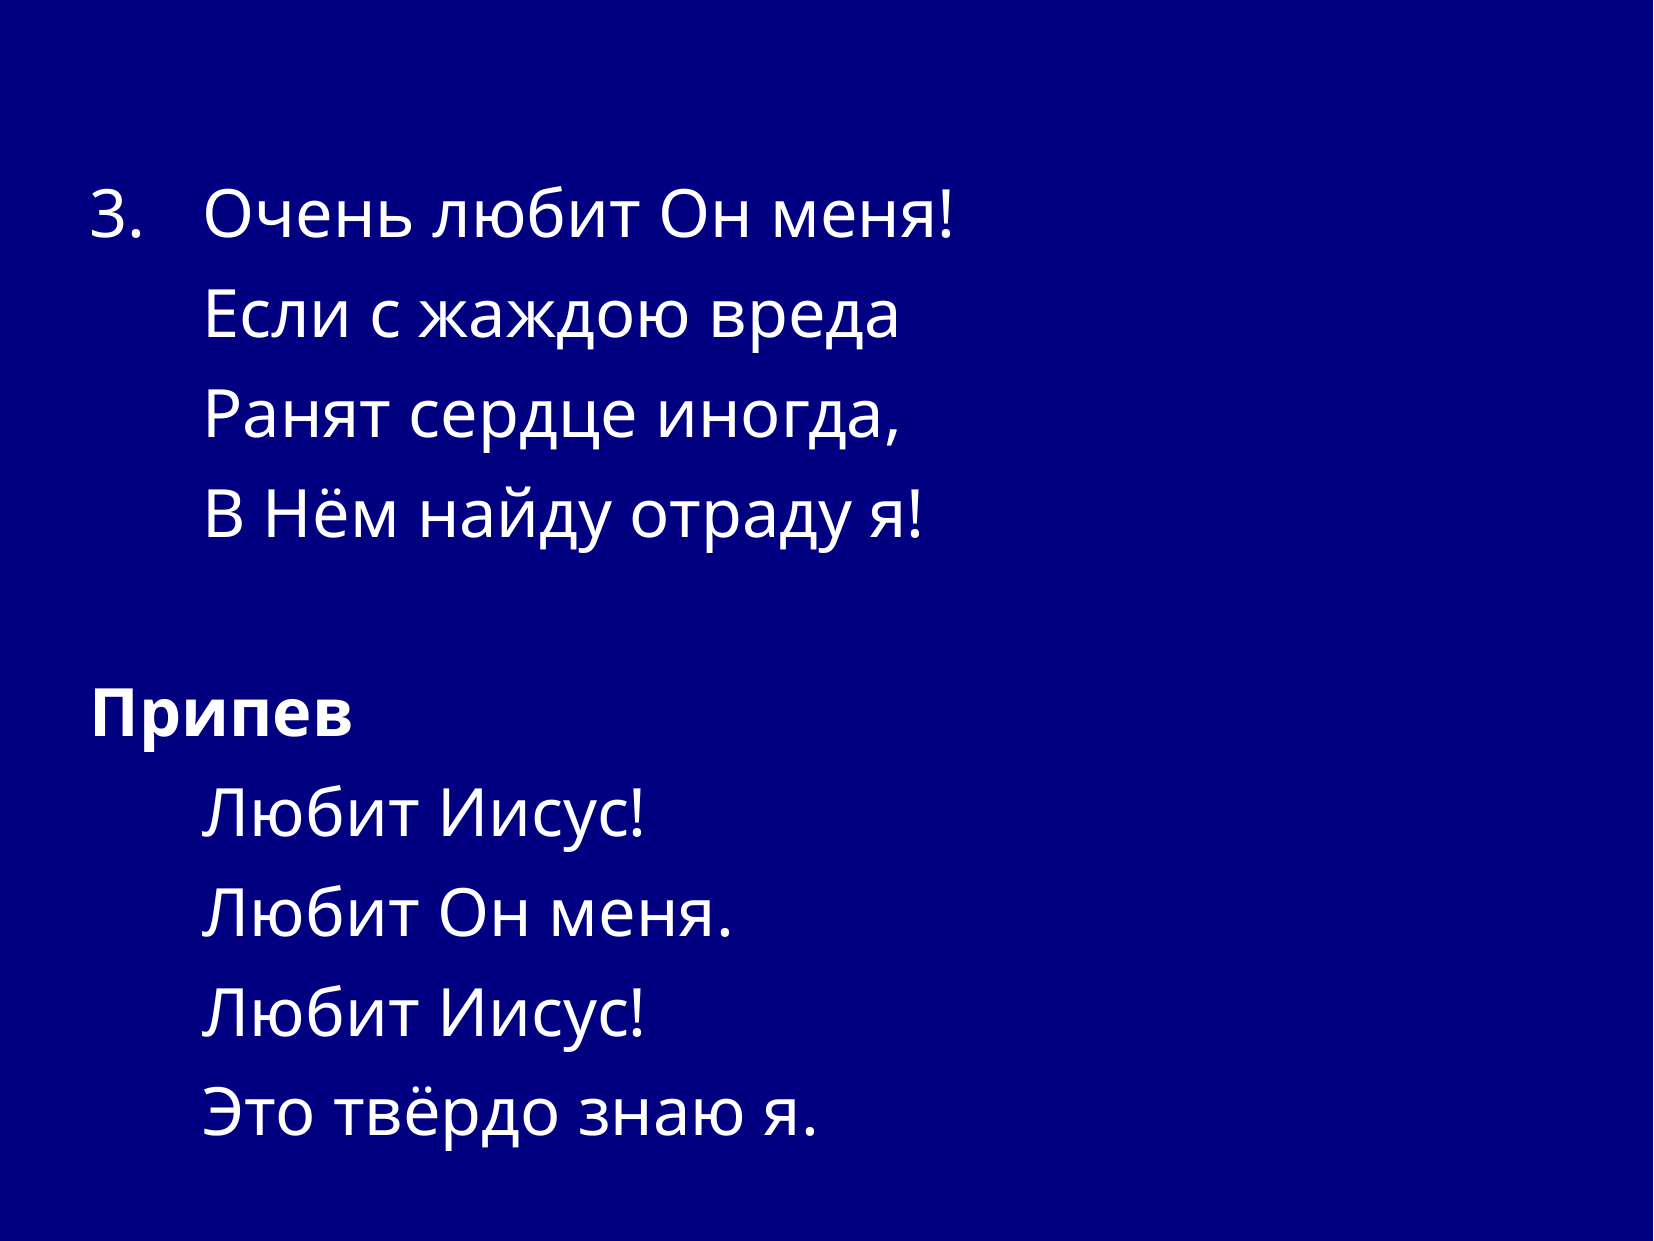

3.	Очень любит Он меня!
	Если с жаждою вреда
	Ранят сердце иногда,
	В Нём найду отраду я!
Припев
	Любит Иисус!
	Любит Он меня.
	Любит Иисус!
	Это твёрдо знаю я.